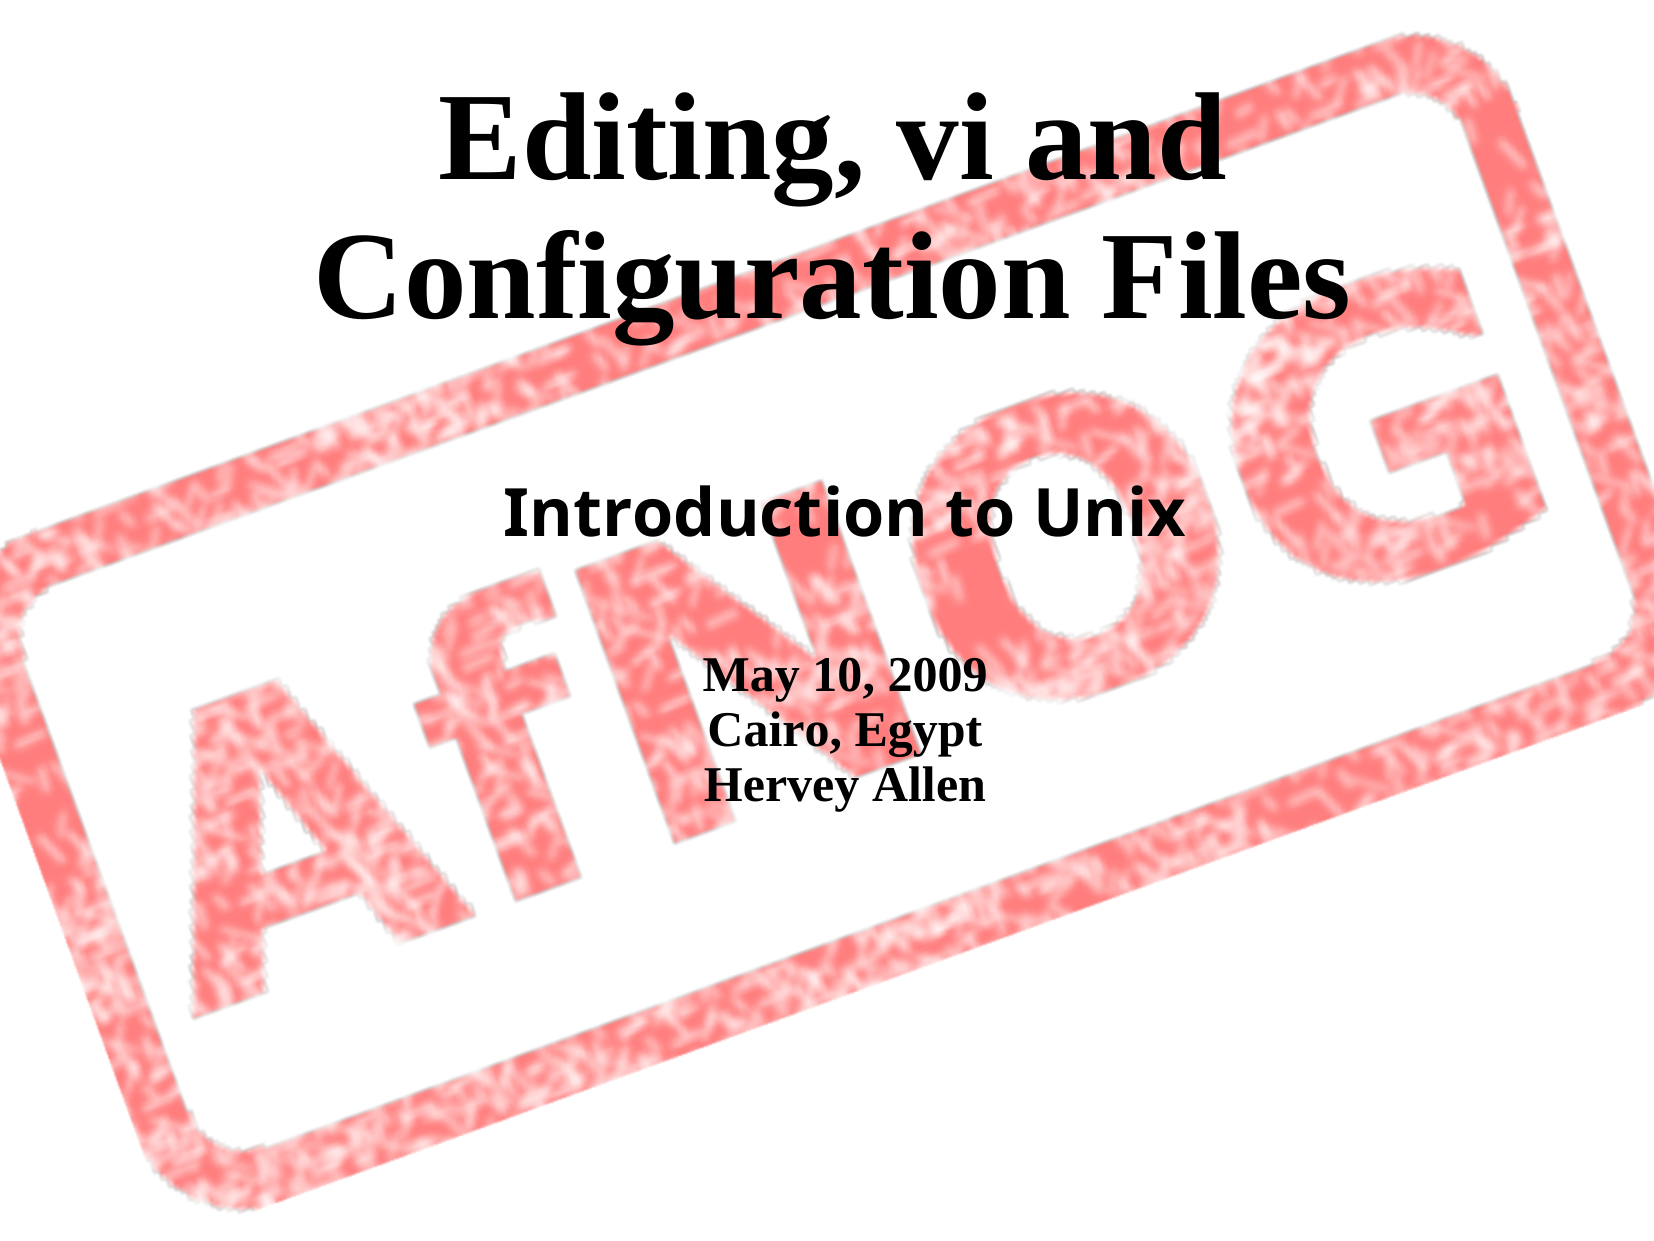

# Editing, vi and Configuration Files
Introduction to Unix
May 10, 2009
Cairo, Egypt
Hervey Allen